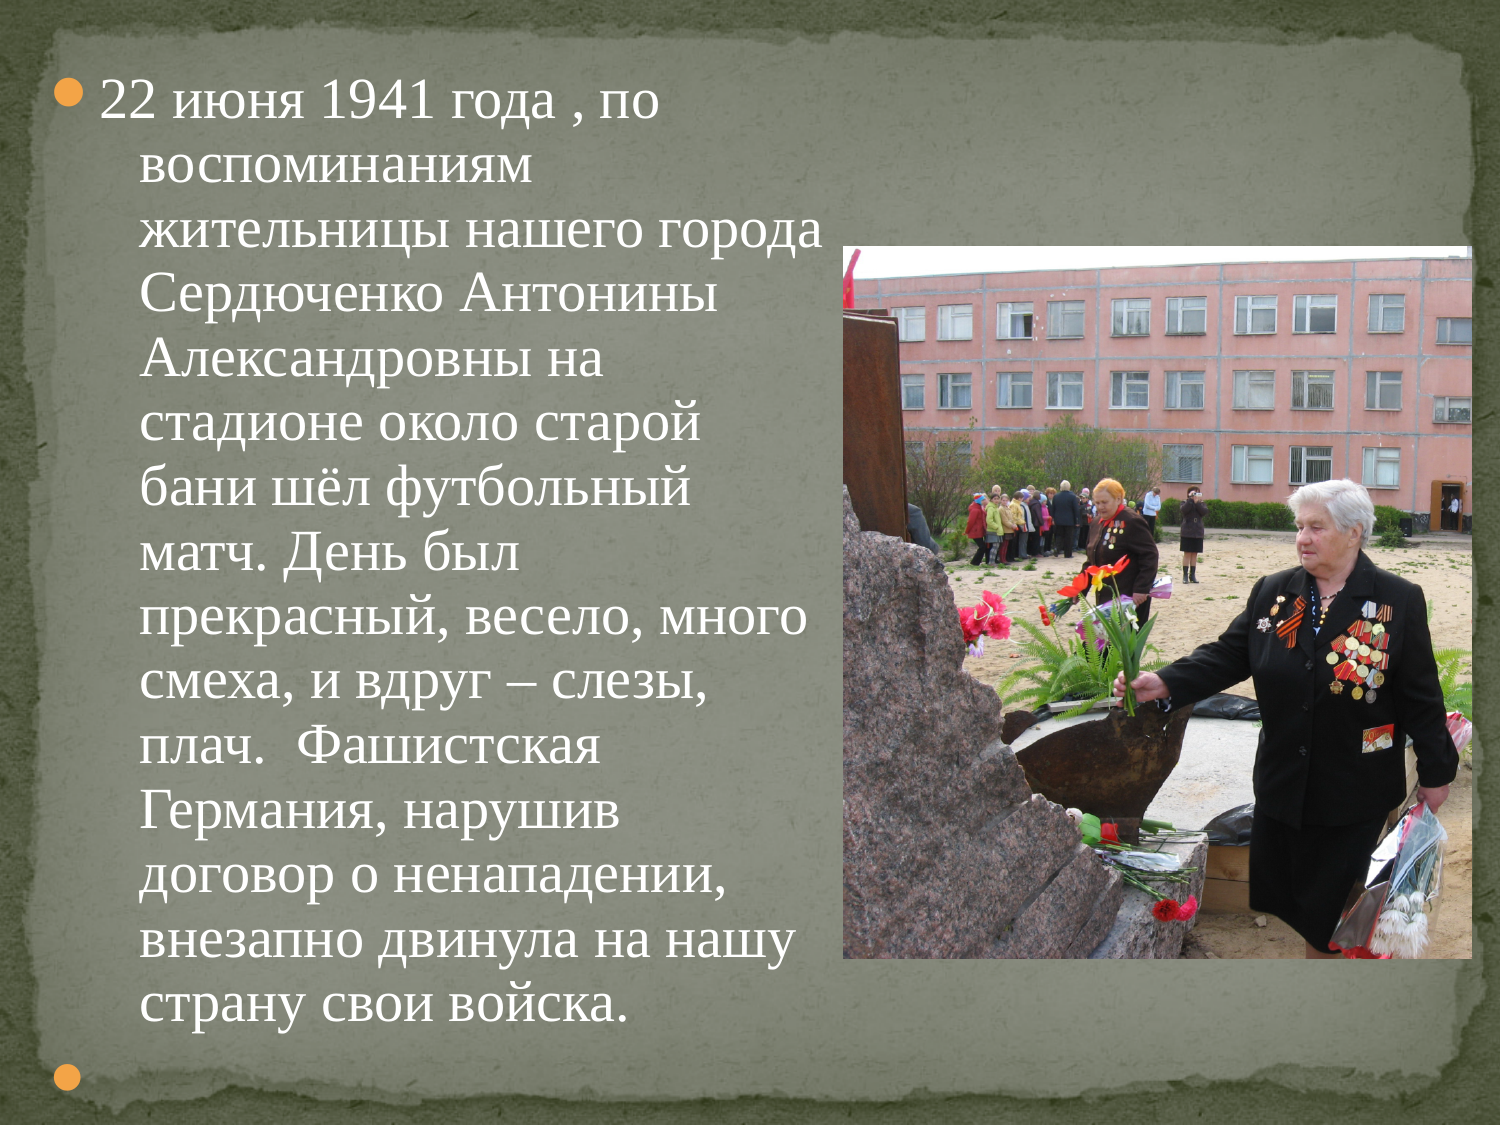

# 22 июня 1941 года , по воспоминаниям жительницы нашего города Сердюченко Антонины Александровны на стадионе около старой бани шёл футбольный матч. День был прекрасный, весело, много смеха, и вдруг – слезы, плач. Фашистская Германия, нарушив договор о ненападении, внезапно двинула на нашу страну свои войска.